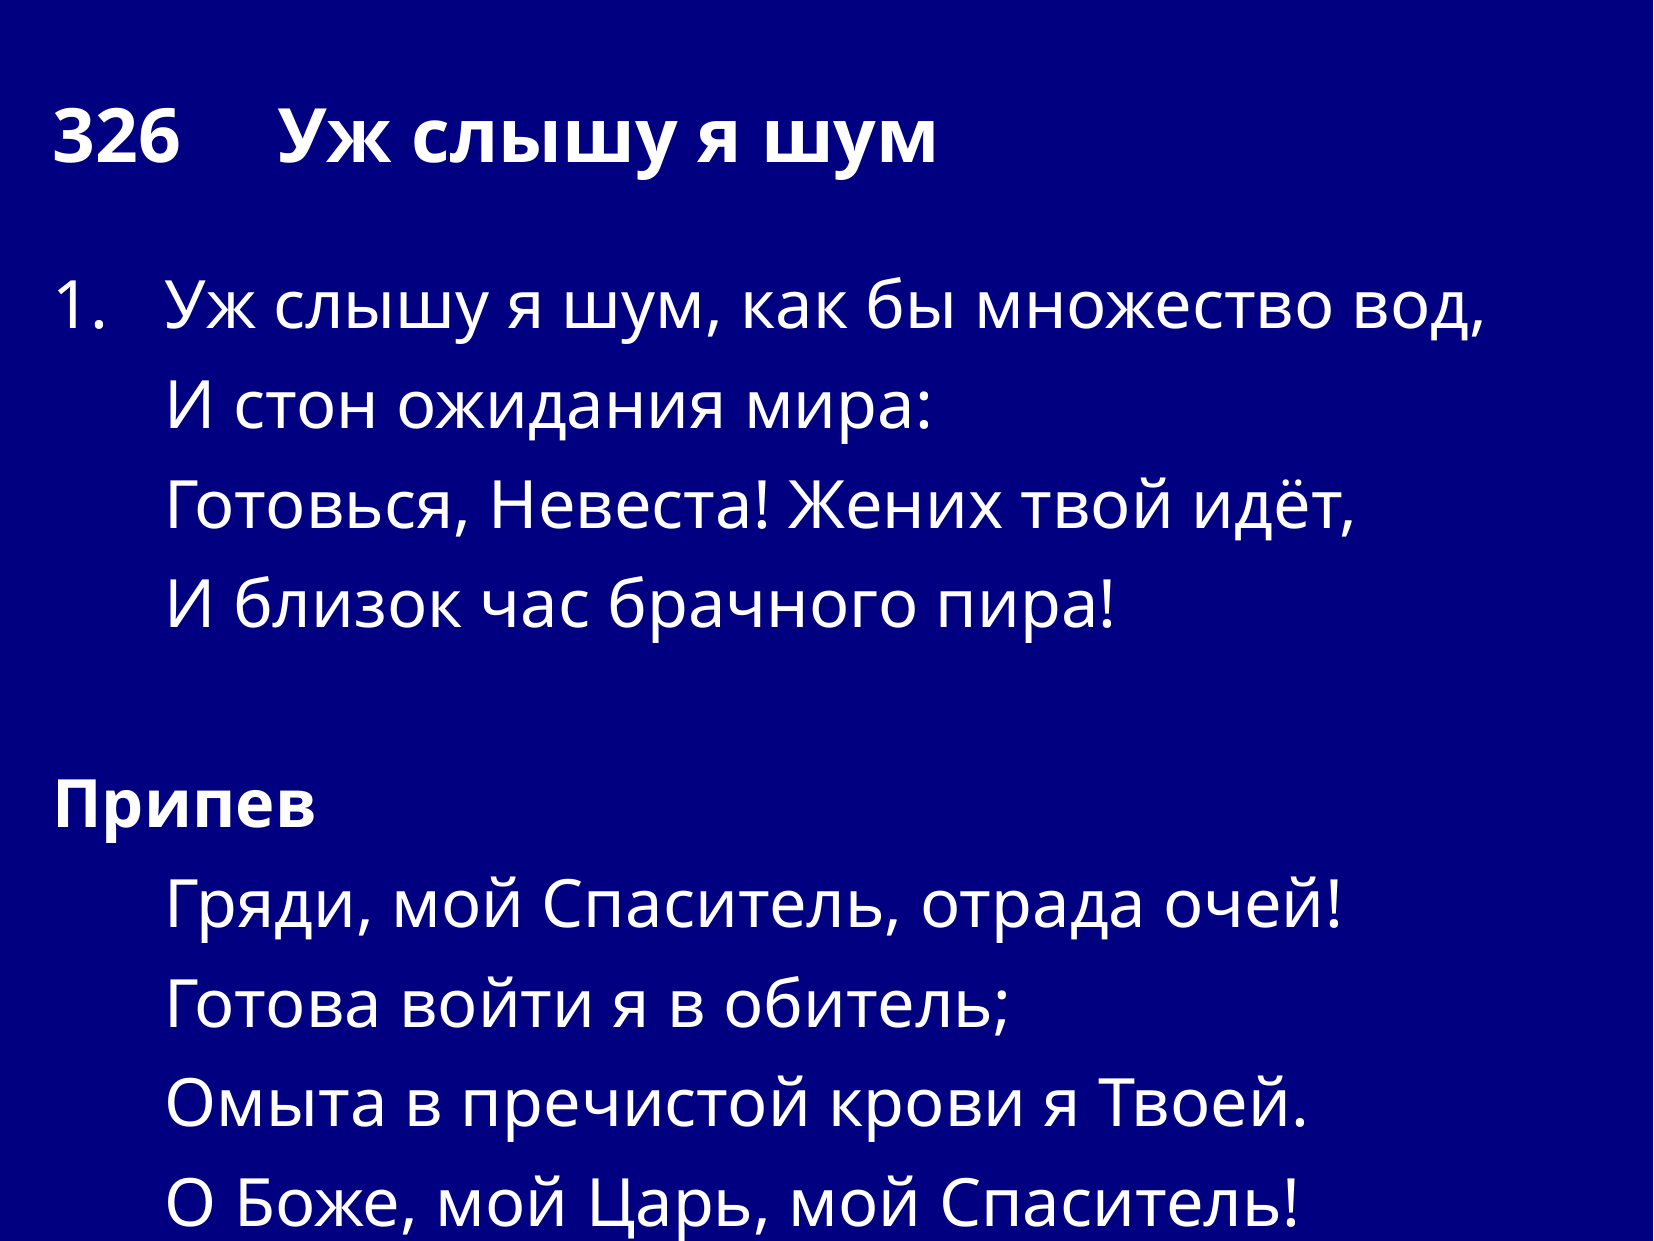

326	Уж слышу я шум
1.	Уж слышу я шум, как бы множество вод,
	И стон ожидания мира:
	Готовься, Невеста! Жених твой идёт,
	И близок час брачного пира!
Припев
	Гряди, мой Спаситель, отрада очей!
	Готова войти я в обитель;
	Омыта в пречистой крови я Твоей.
	О Боже, мой Царь, мой Спаситель!